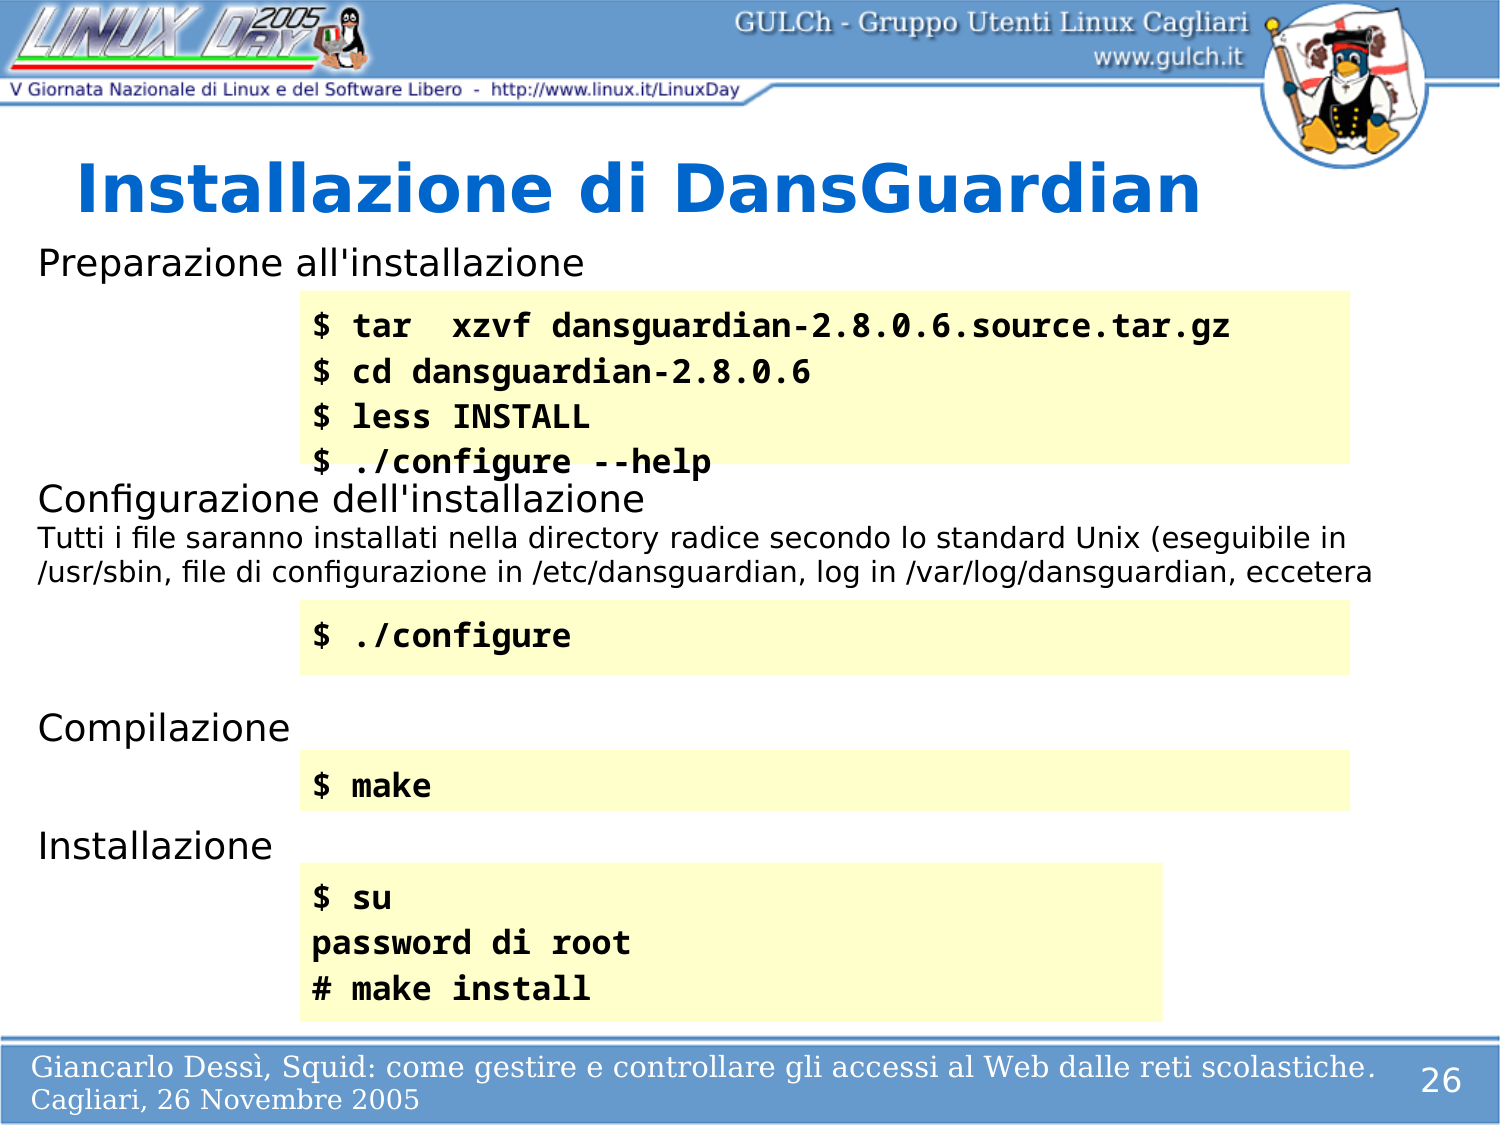

Installazione di DansGuardian
Preparazione all'installazione
$ tar xzvf dansguardian-2.8.0.6.source.tar.gz
$ cd dansguardian-2.8.0.6
$ less INSTALL
$ ./configure --help
Configurazione dell'installazione
Tutti i file saranno installati nella directory radice secondo lo standard Unix (eseguibile in
/usr/sbin, file di configurazione in /etc/dansguardian, log in /var/log/dansguardian, eccetera
$ ./configure
Compilazione
$ make
Installazione
$ su
password di root
# make install